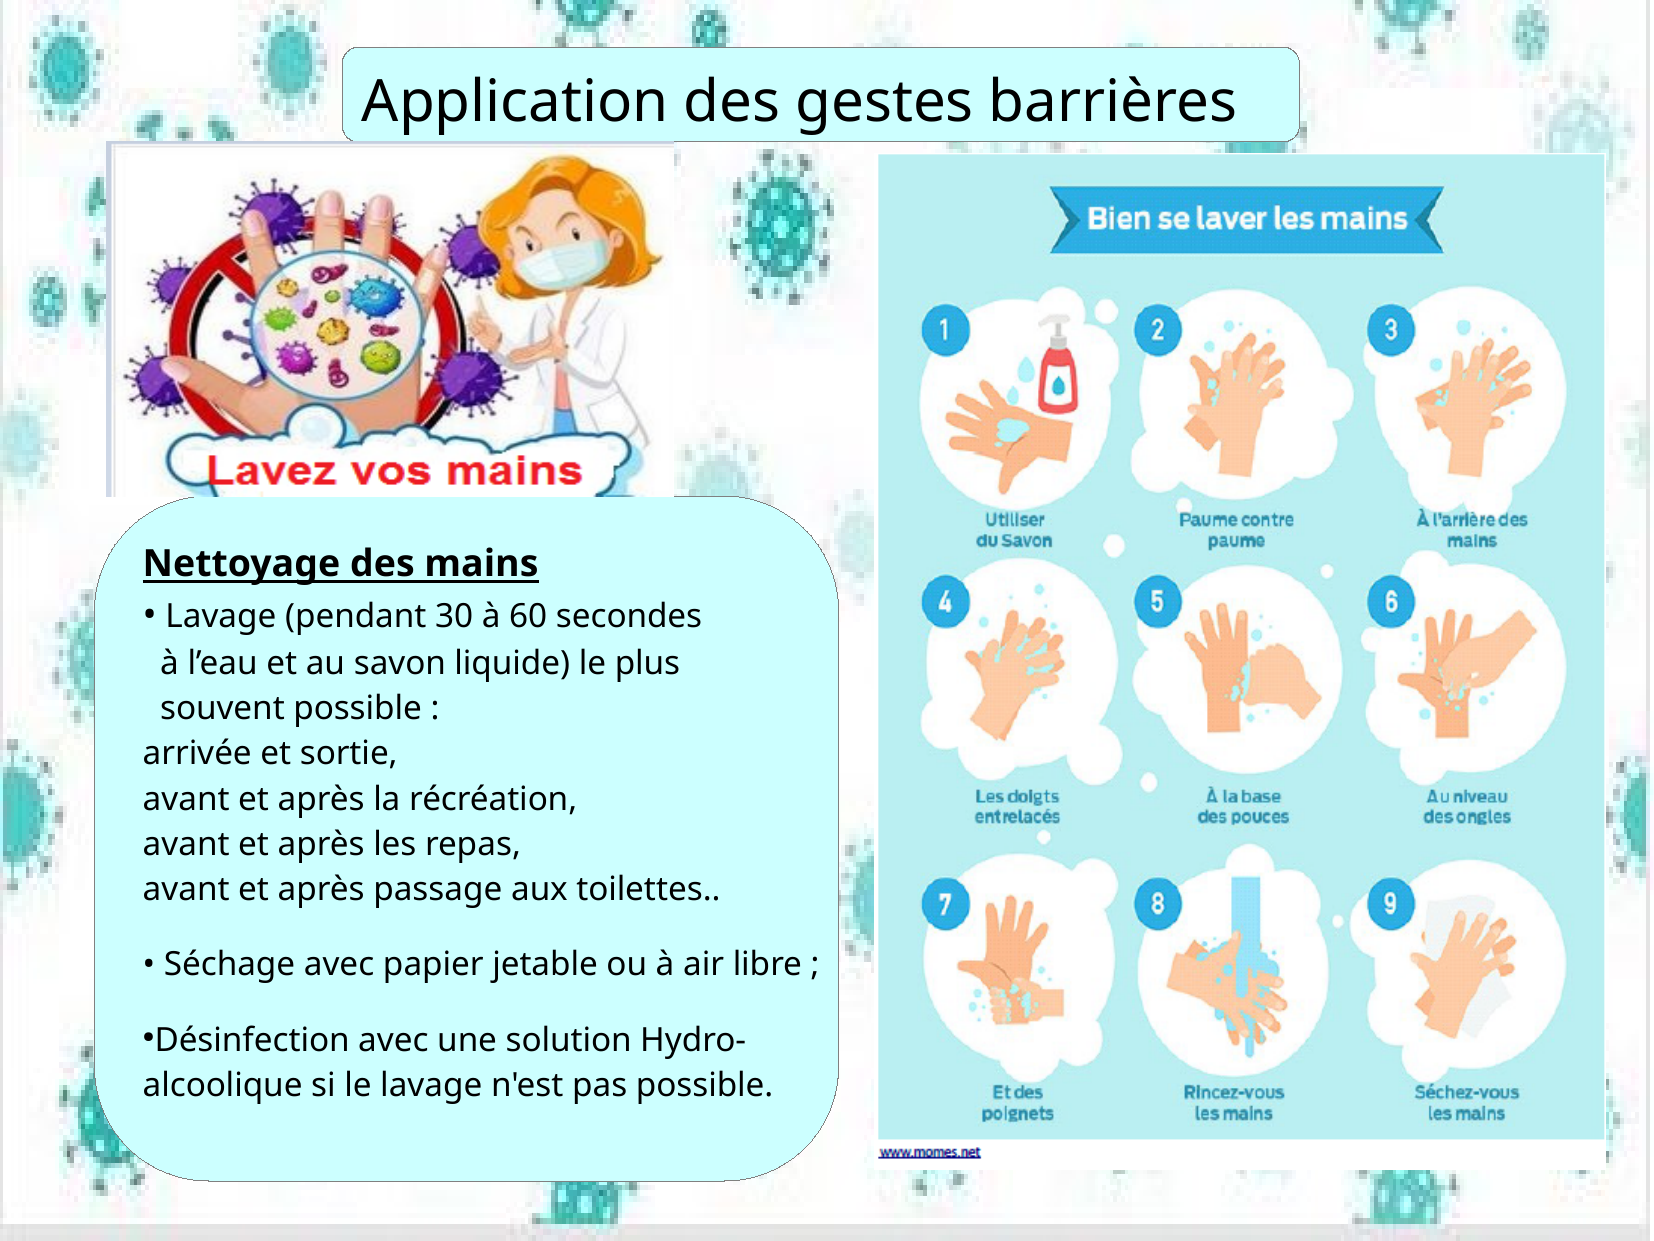

Application des gestes barrières
Nettoyage des mains
• Lavage (pendant 30 à 60 secondes
 à l’eau et au savon liquide) le plus
 souvent possible :
arrivée et sortie,
avant et après la récréation,
avant et après les repas,
avant et après passage aux toilettes..
• Séchage avec papier jetable ou à air libre ;
Désinfection avec une solution Hydro-
alcoolique si le lavage n'est pas possible.